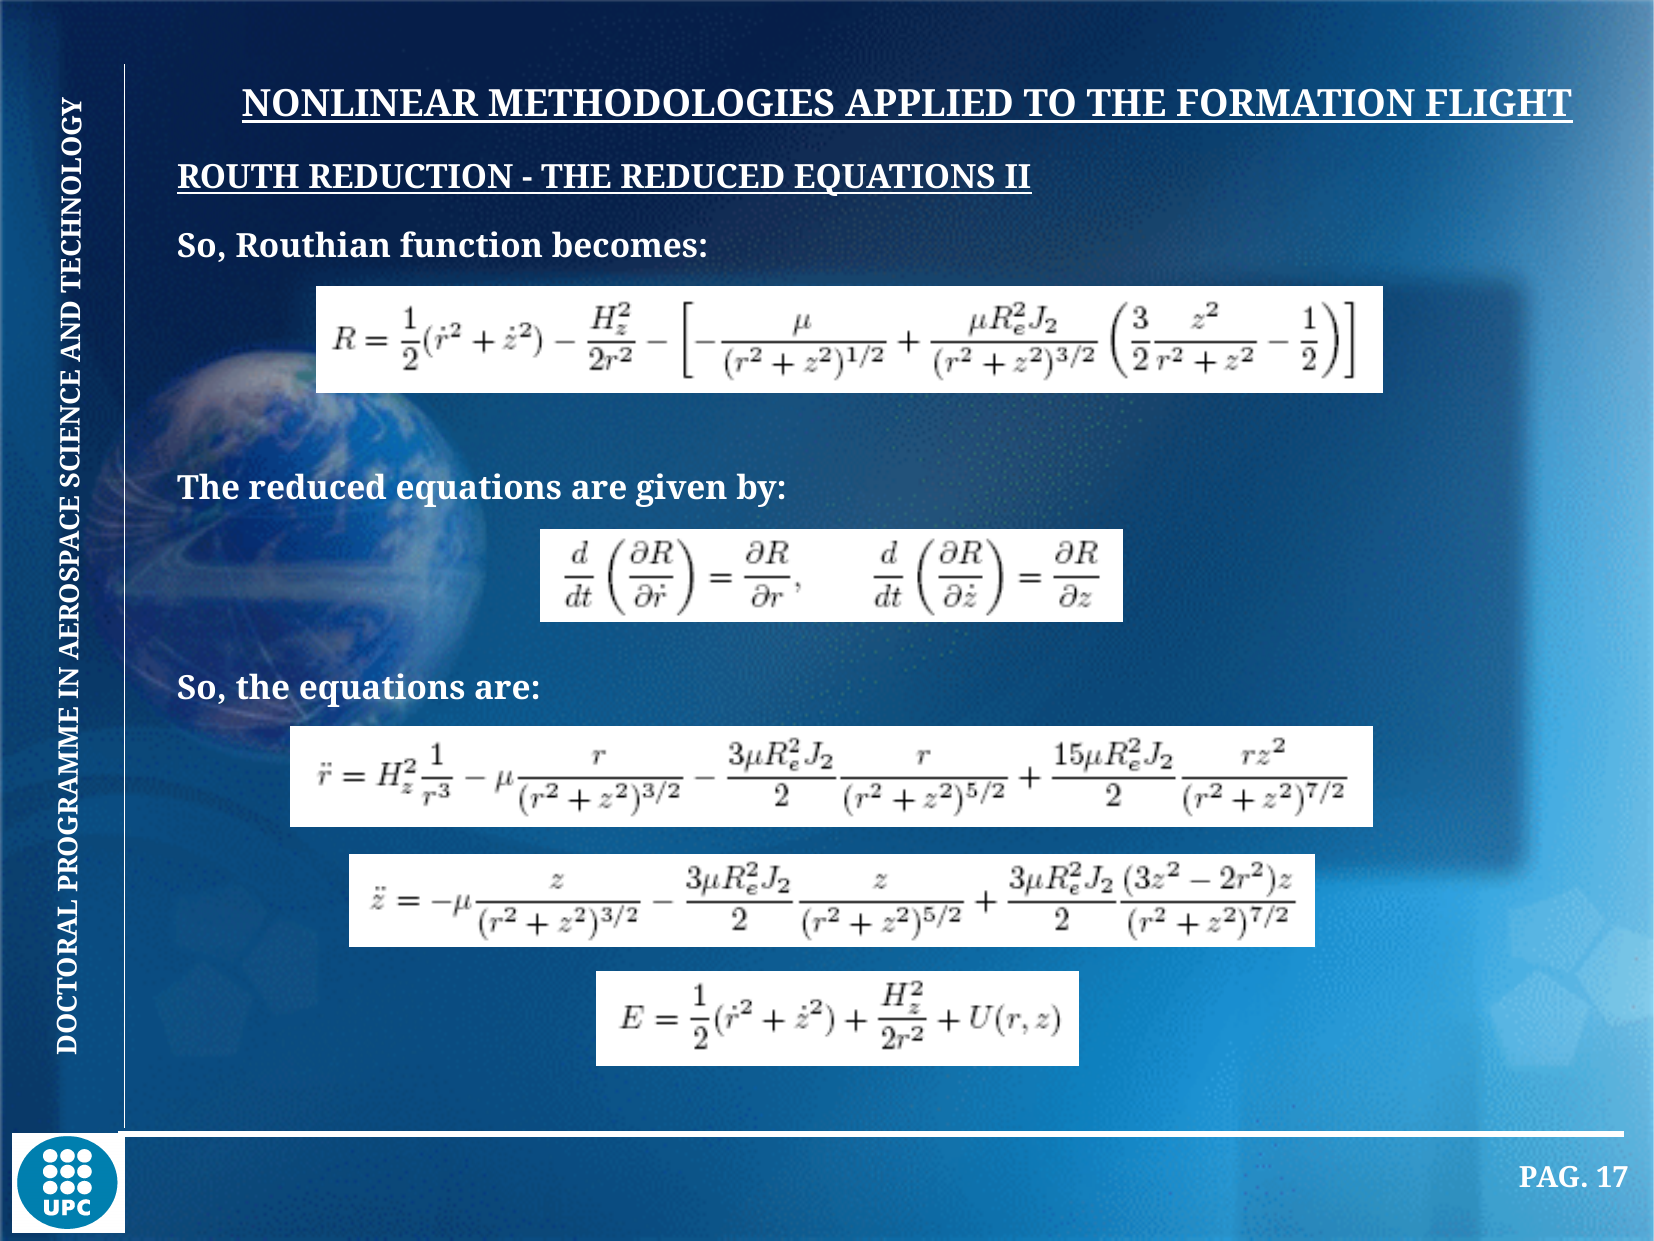

NONLINEAR METHODOLOGIES APPLIED TO THE FORMATION FLIGHT
ROUTH REDUCTION - THE REDUCED EQUATIONS II
# So, Routhian function becomes:
The reduced equations are given by:
DOCTORAL PROGRAMME IN AEROSPACE SCIENCE AND TECHNOLOGY
So, the equations are:
PAG. 17